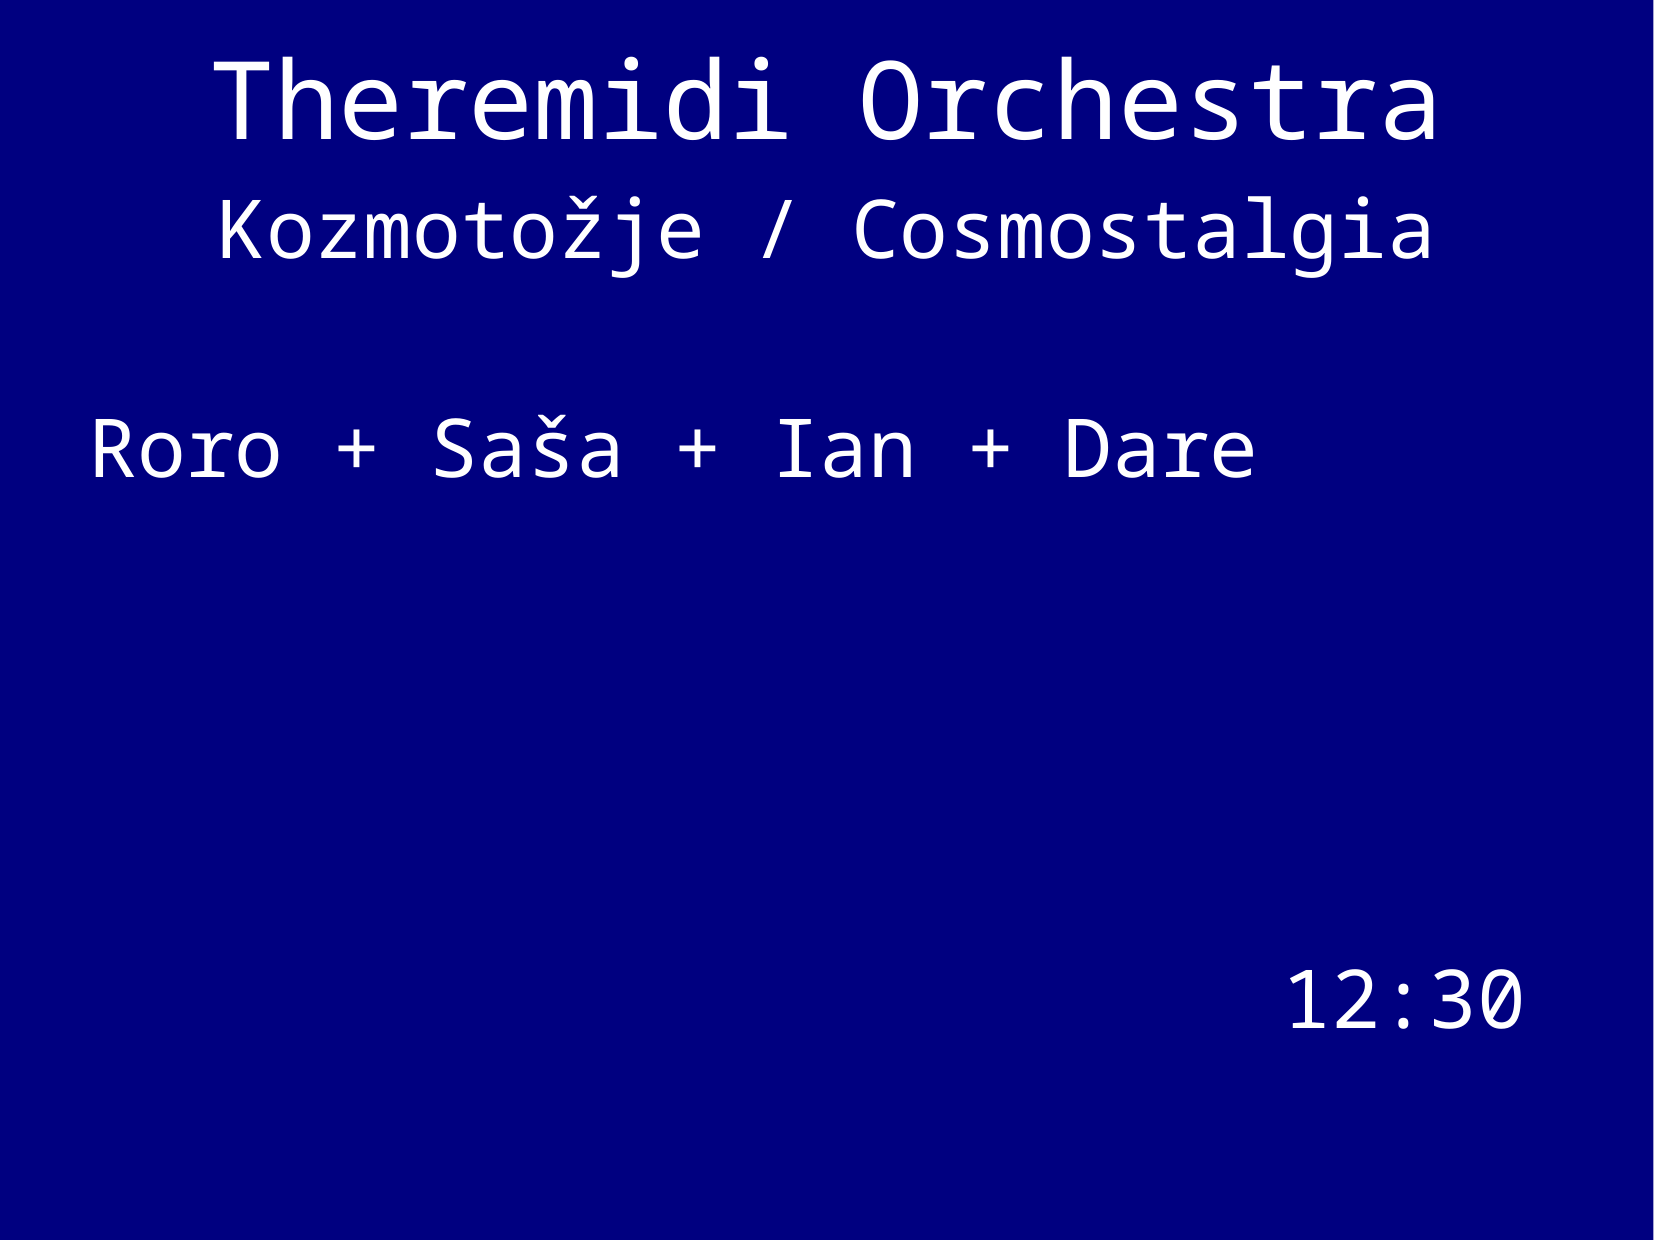

# Theremidi Orchestra Kozmotožje / Cosmostalgia
Roro + Saša + Ian + Dare
12:30